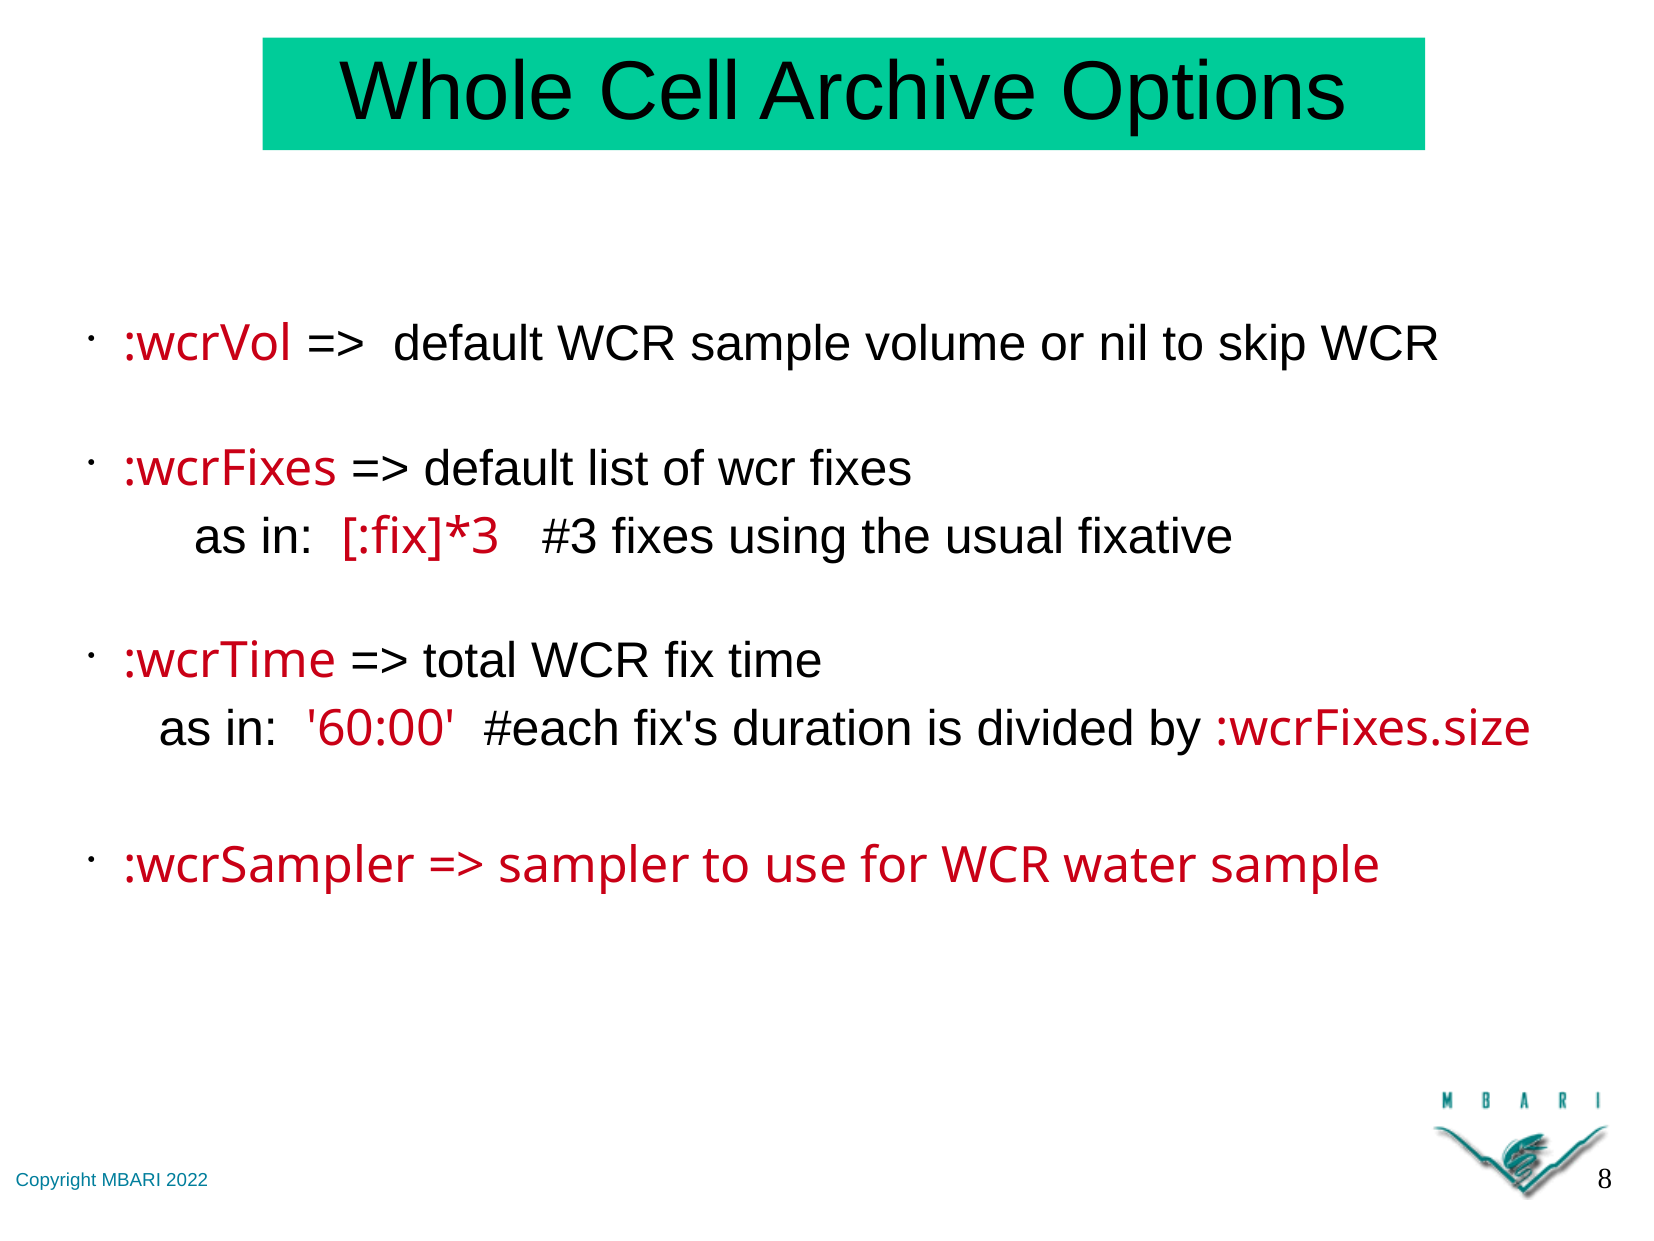

Whole Cell Archive Options
:wcrVol => default WCR sample volume or nil to skip WCR
:wcrFixes => default list of wcr fixes
as in: [:fix]*3 #3 fixes using the usual fixative
:wcrTime => total WCR fix time
as in: '60:00' #each fix's duration is divided by :wcrFixes.size
:wcrSampler => sampler to use for WCR water sample
8